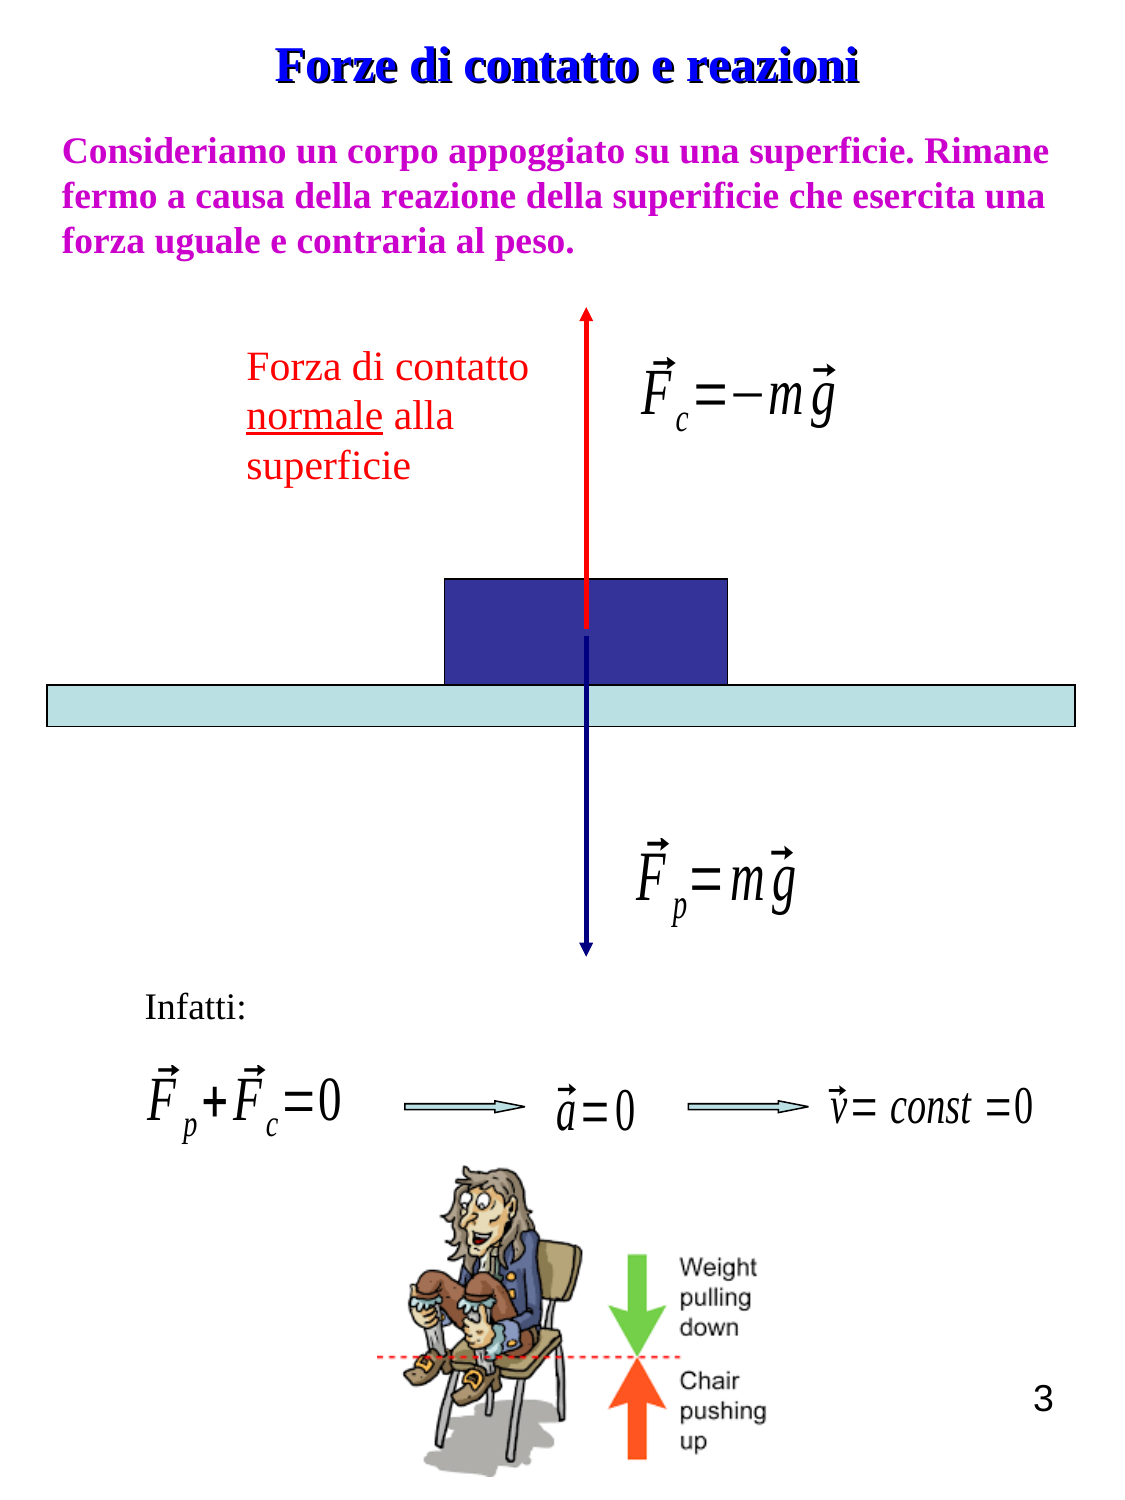

Forze di contatto e reazioni
Consideriamo un corpo appoggiato su una superficie. Rimane
fermo a causa della reazione della superificie che esercita una
forza uguale e contraria al peso.
Forza di contatto
normale alla
superficie
Infatti:
P2 Forze e Lavoro
3